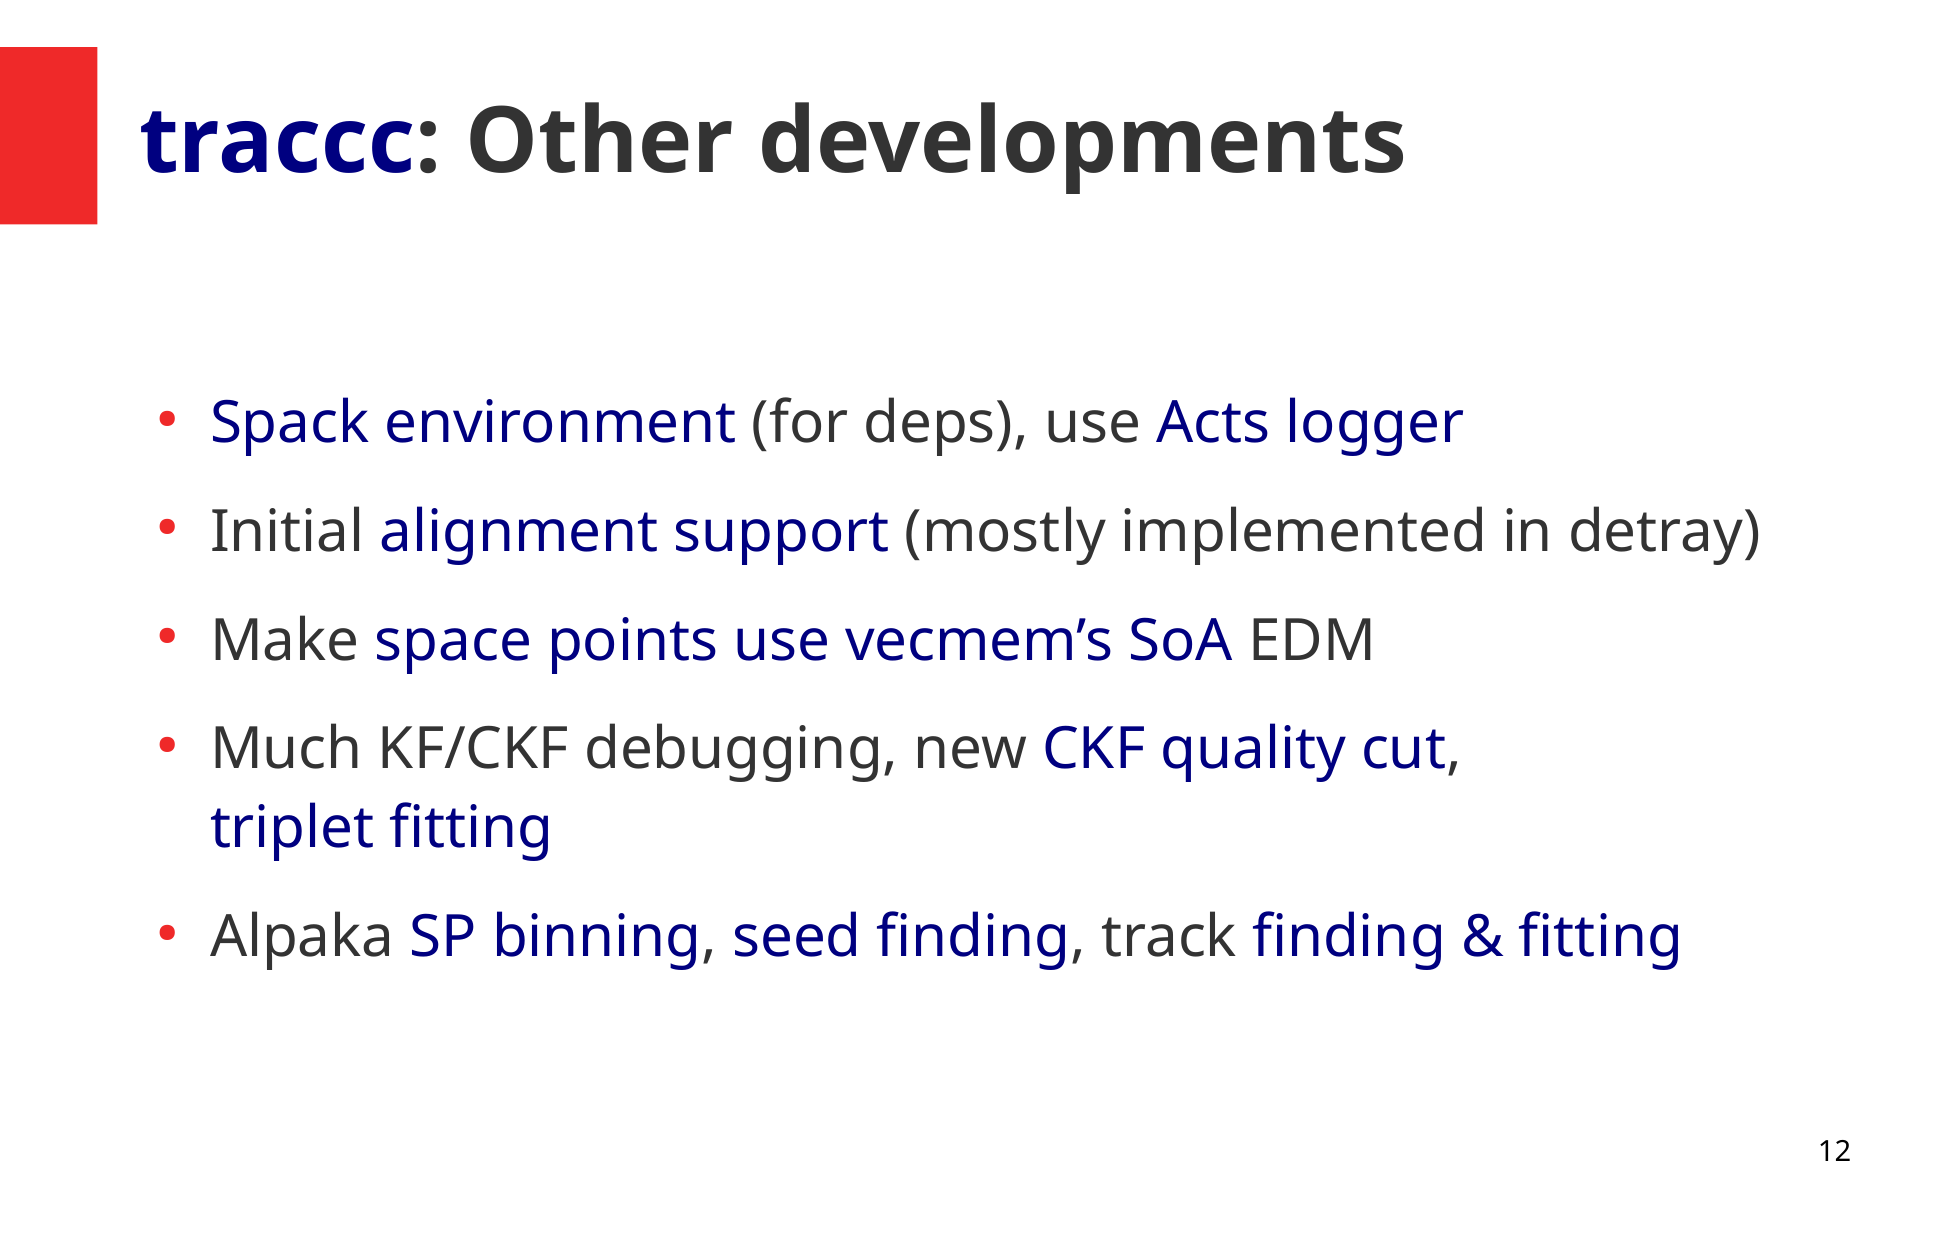

# traccc: Other developments
Spack environment (for deps), use Acts logger
Initial alignment support (mostly implemented in detray)
Make space points use vecmem’s SoA EDM
Much KF/CKF debugging, new CKF quality cut, triplet fitting
Alpaka SP binning, seed finding, track finding & fitting
12